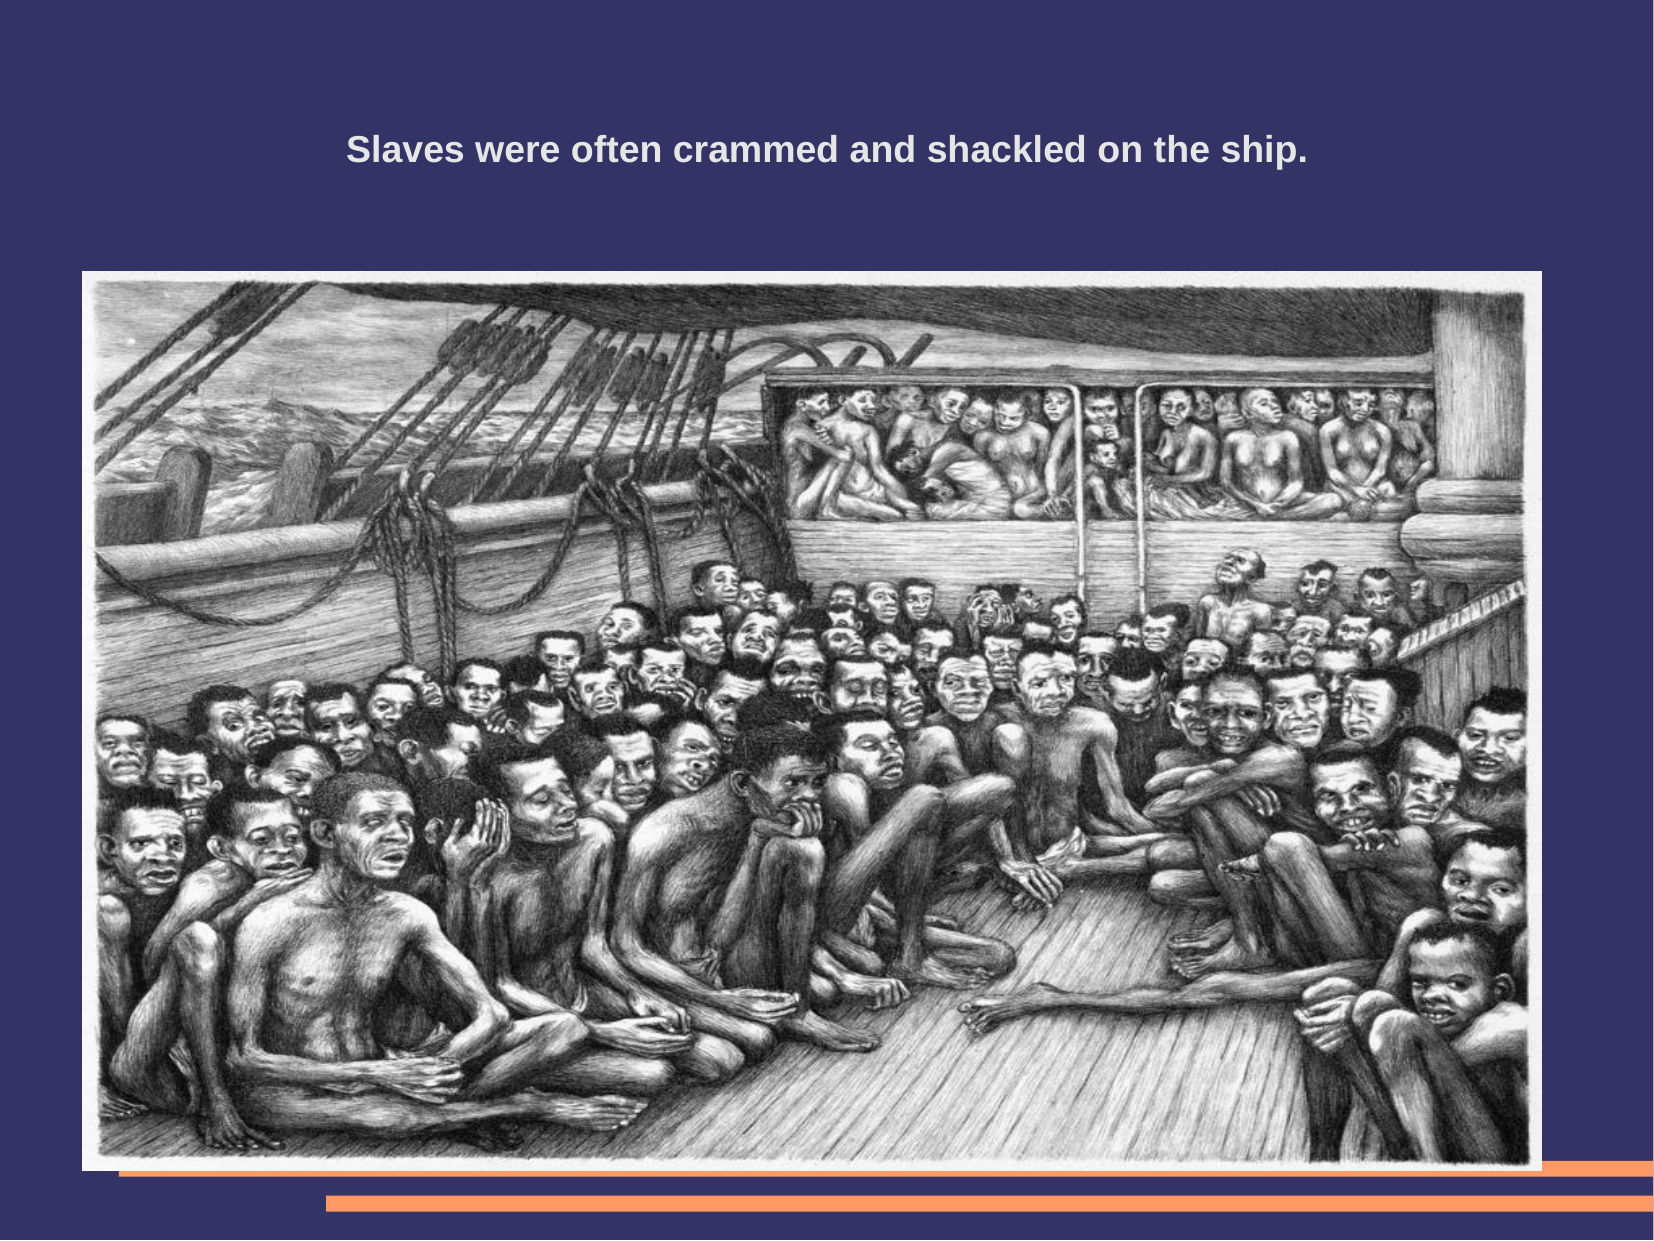

# Slaves were often crammed and shackled on the ship.
Décrivez ce qui caractérise la situation actuelle